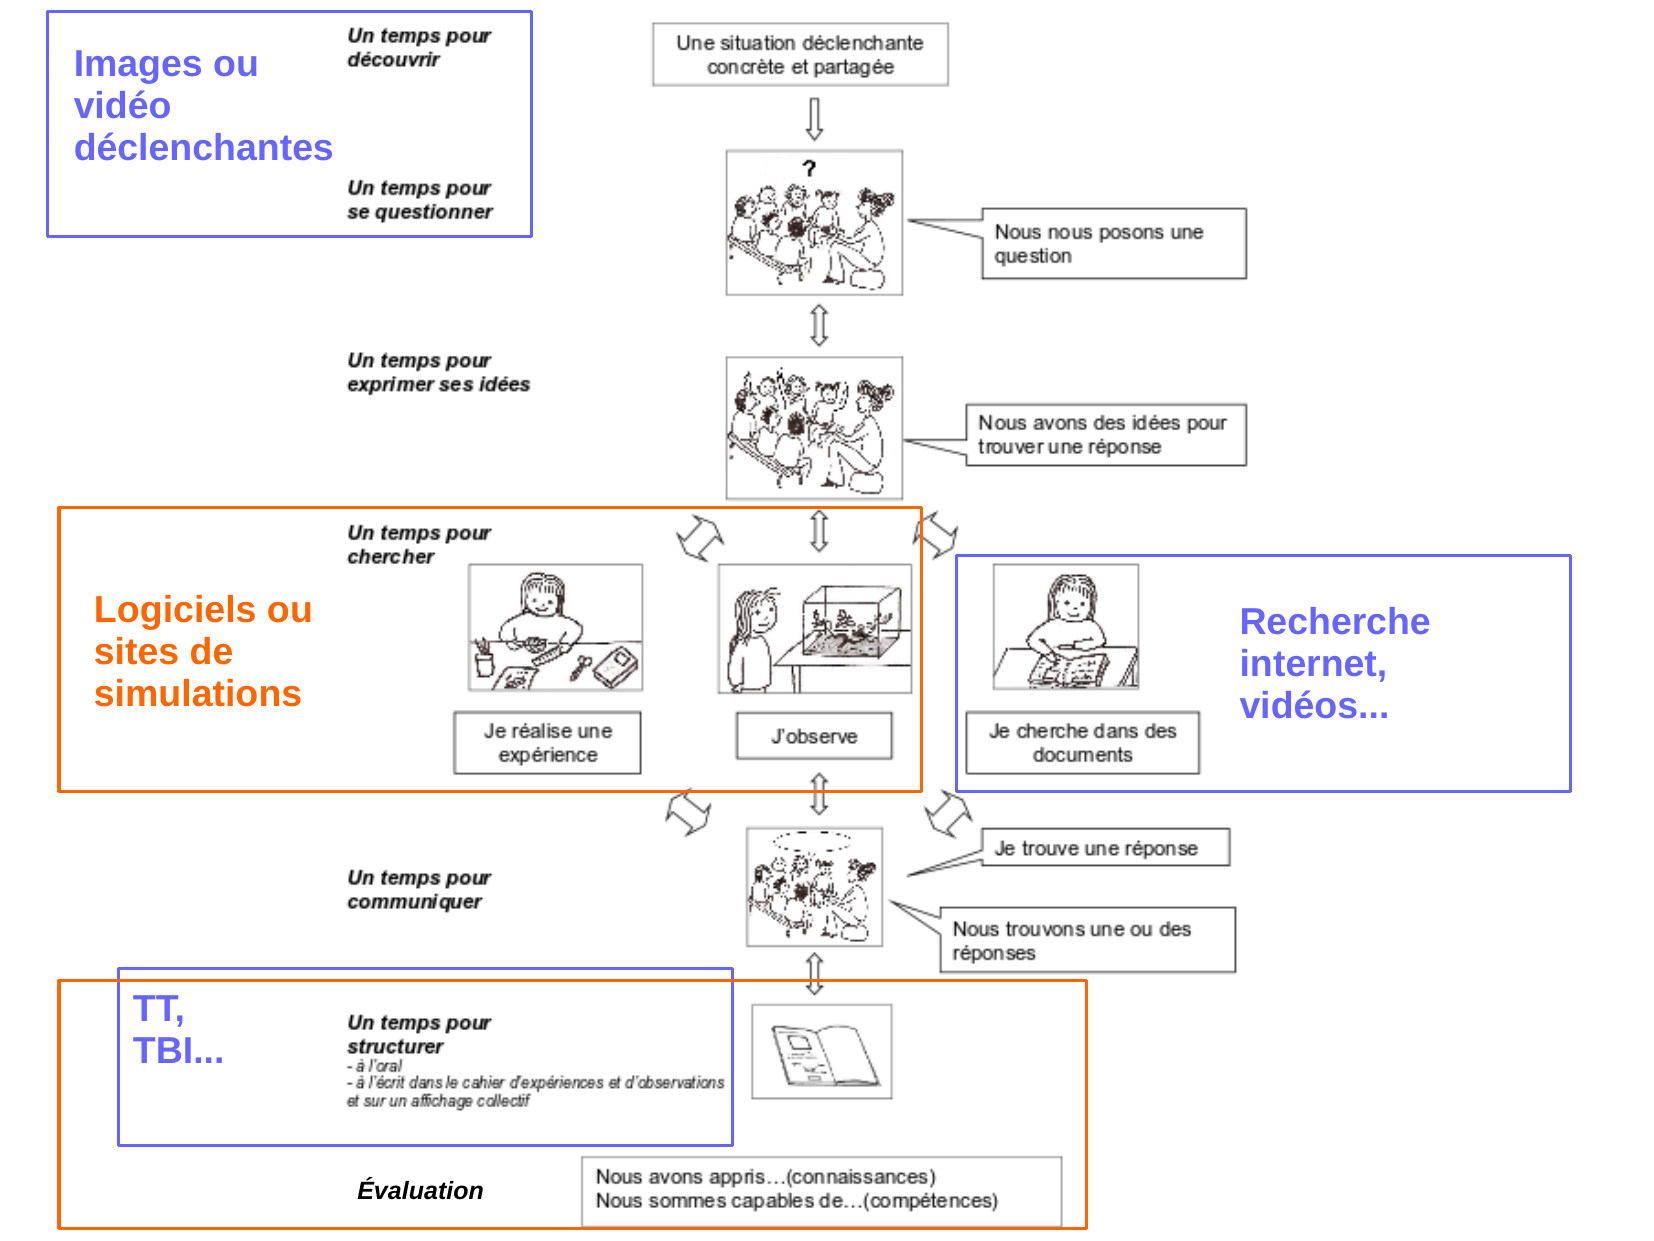

Images ou vidéo déclenchantes
Logiciels ou sites de simulations
Recherche internet, vidéos...
TT, TBI...
Évaluation